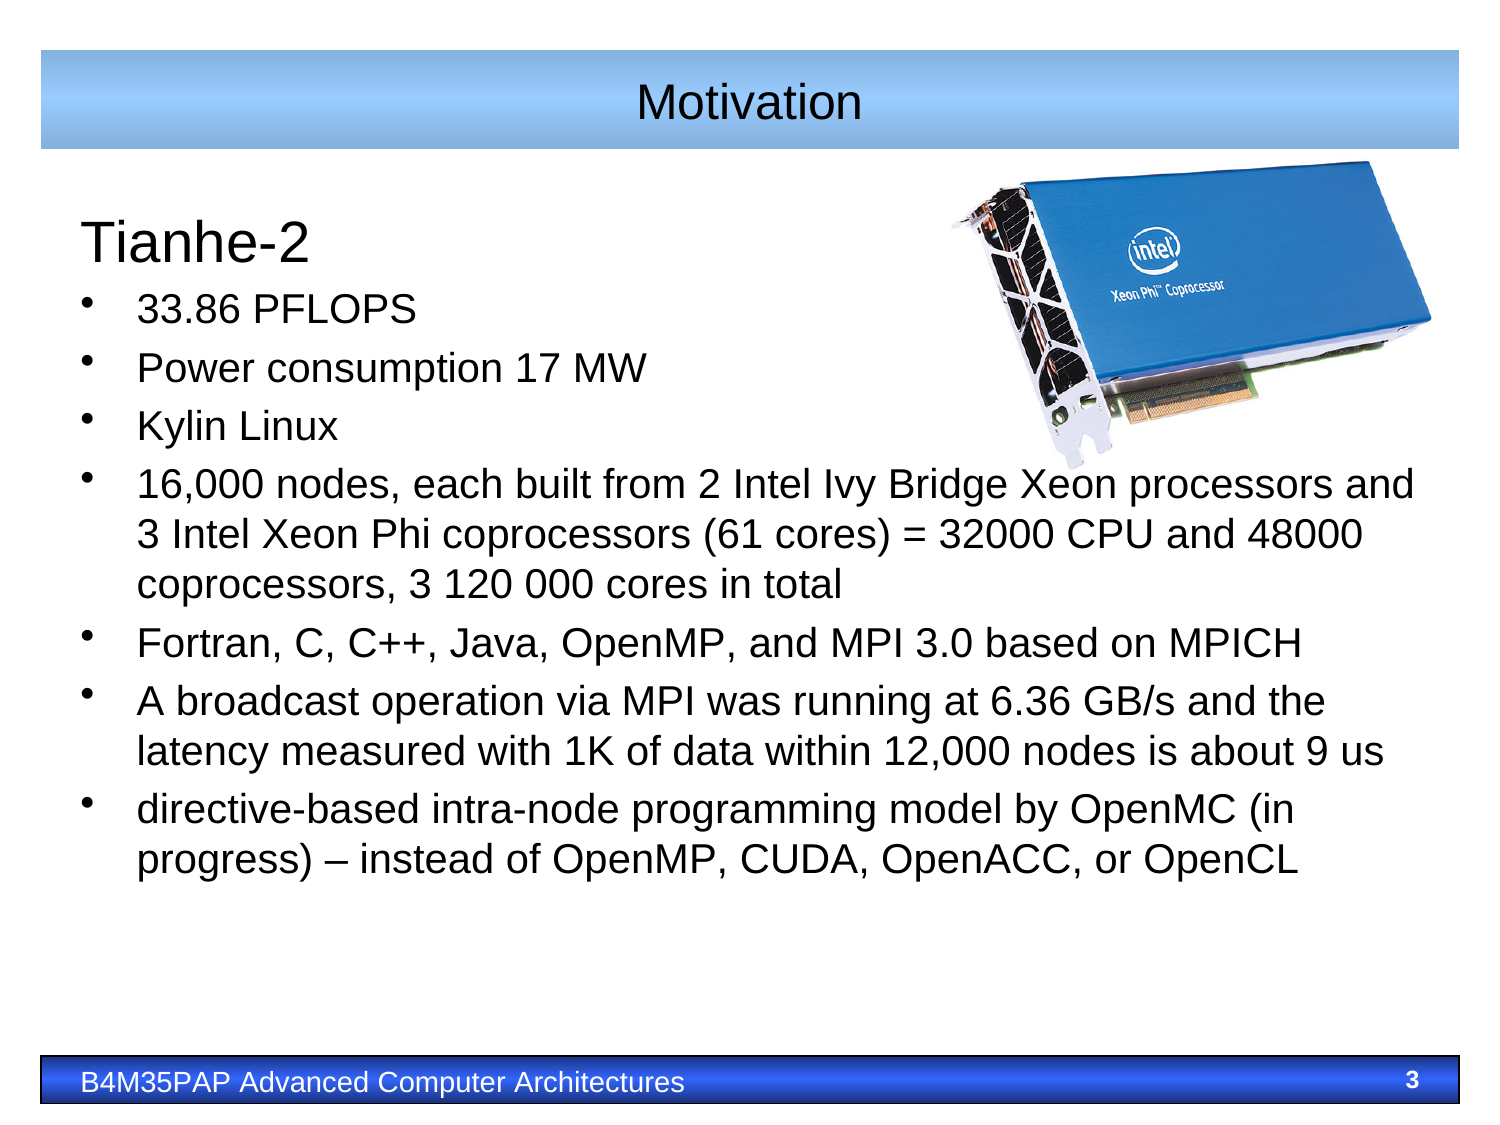

# Motivation
Tianhe-2
33.86 PFLOPS
Power consumption 17 MW
Kylin Linux
16,000 nodes, each built from 2 Intel Ivy Bridge Xeon processors and 3 Intel Xeon Phi coprocessors (61 cores) = 32000 CPU and 48000 coprocessors, 3 120 000 cores in total
Fortran, C, C++, Java, OpenMP, and MPI 3.0 based on MPICH
A broadcast operation via MPI was running at 6.36 GB/s and the latency measured with 1K of data within 12,000 nodes is about 9 us
directive-based intra-node programming model by OpenMC (in progress) – instead of OpenMP, CUDA, OpenACC, or OpenCL